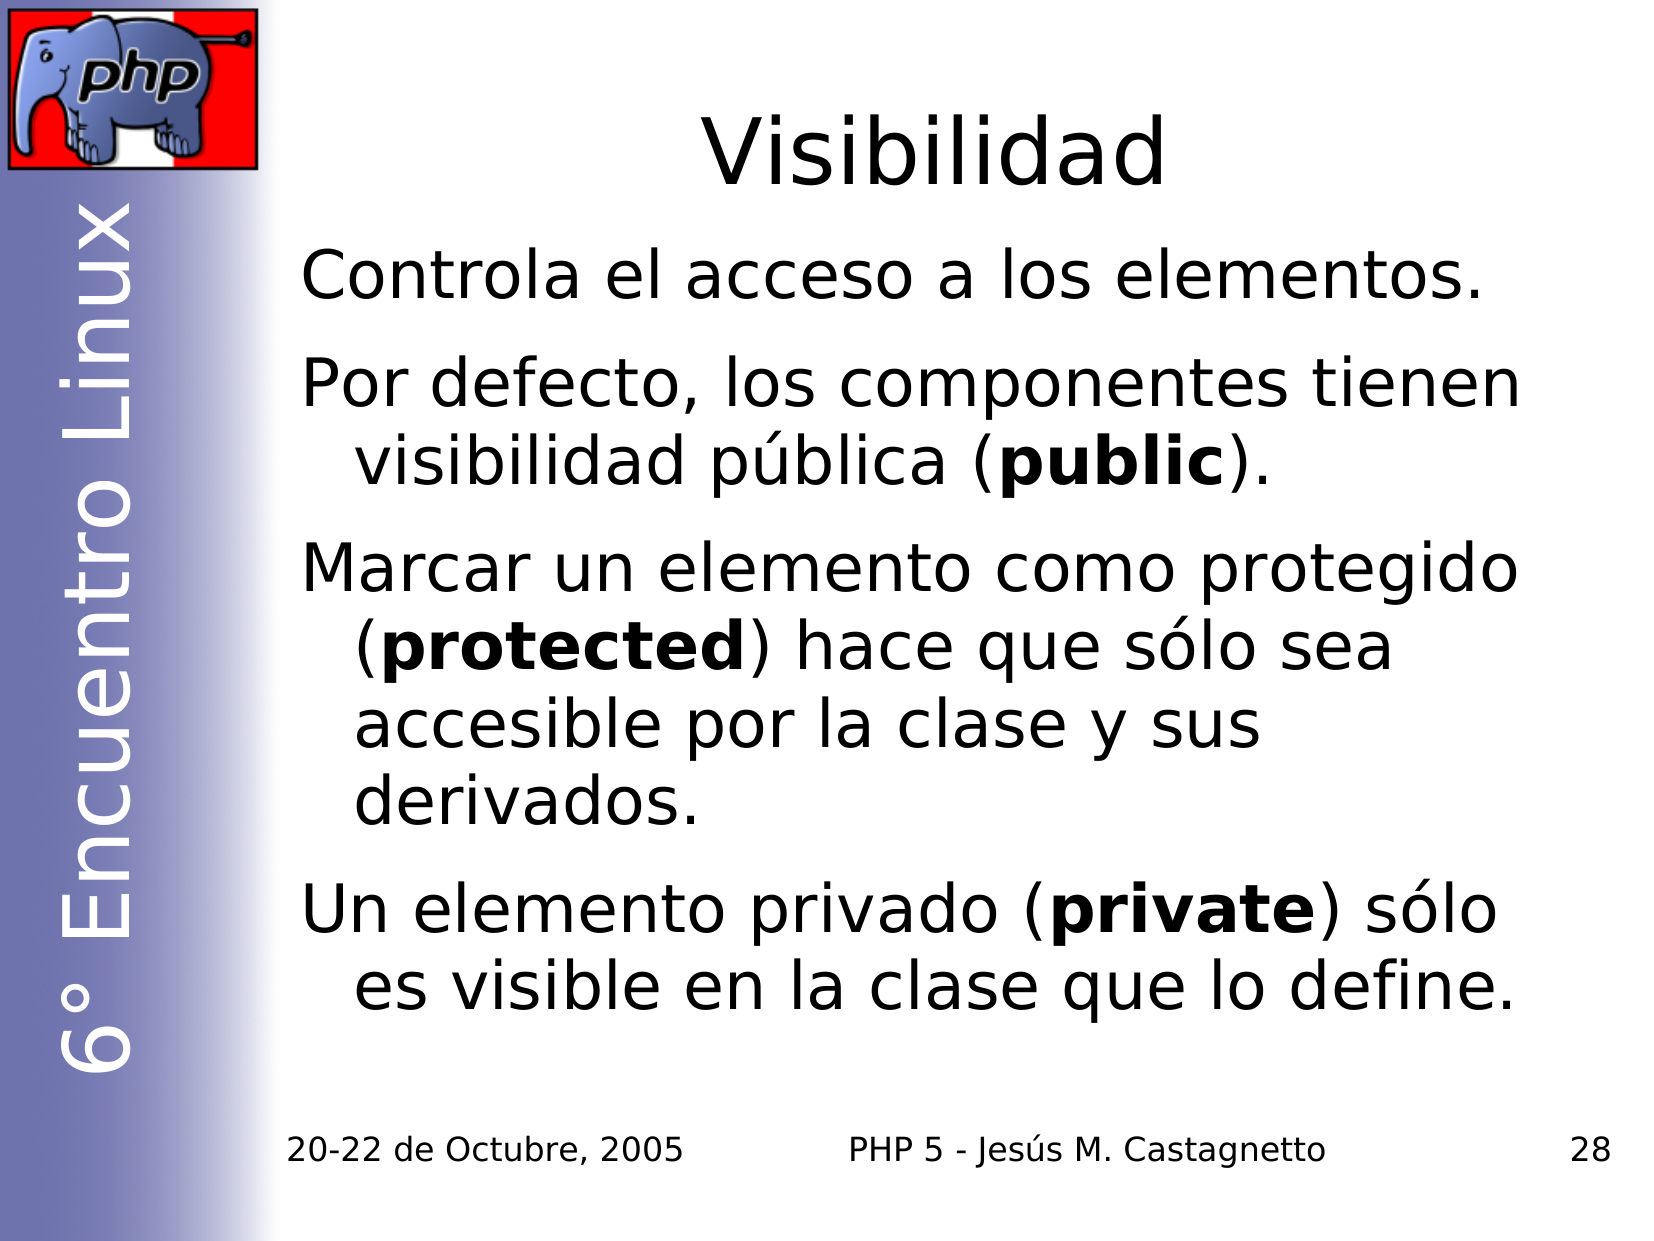

# Visibilidad
Controla el acceso a los elementos.
Por defecto, los componentes tienen visibilidad pública (public).
Marcar un elemento como protegido (protected) hace que sólo sea accesible por la clase y sus derivados.
Un elemento privado (private) sólo es visible en la clase que lo define.
20-22 de Octubre, 2005
PHP 5 - Jesús M. Castagnetto
28